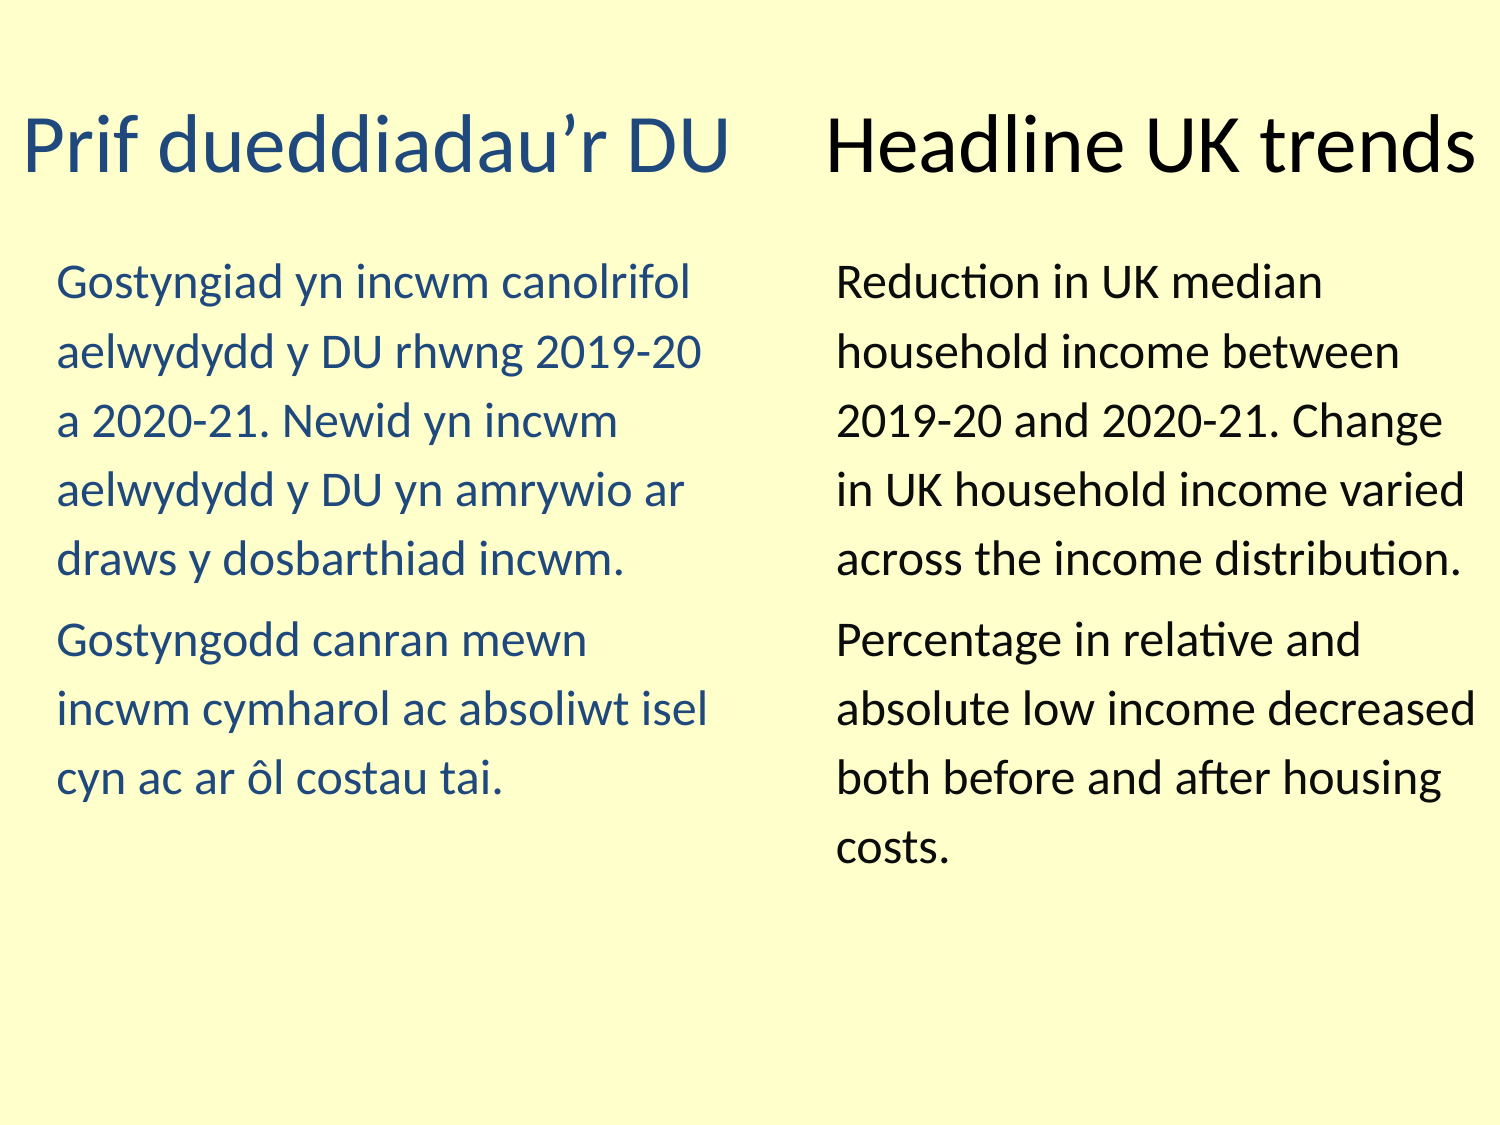

# Prif dueddiadau’r DU Headline UK trends
Gostyngiad yn incwm canolrifol aelwydydd y DU rhwng 2019-20 a 2020-21. Newid yn incwm aelwydydd y DU yn amrywio ar draws y dosbarthiad incwm.
Gostyngodd canran mewn incwm cymharol ac absoliwt isel cyn ac ar ôl costau tai.
Reduction in UK median household income between 2019-20 and 2020-21. Change in UK household income varied across the income distribution.
Percentage in relative and absolute low income decreased both before and after housing costs.